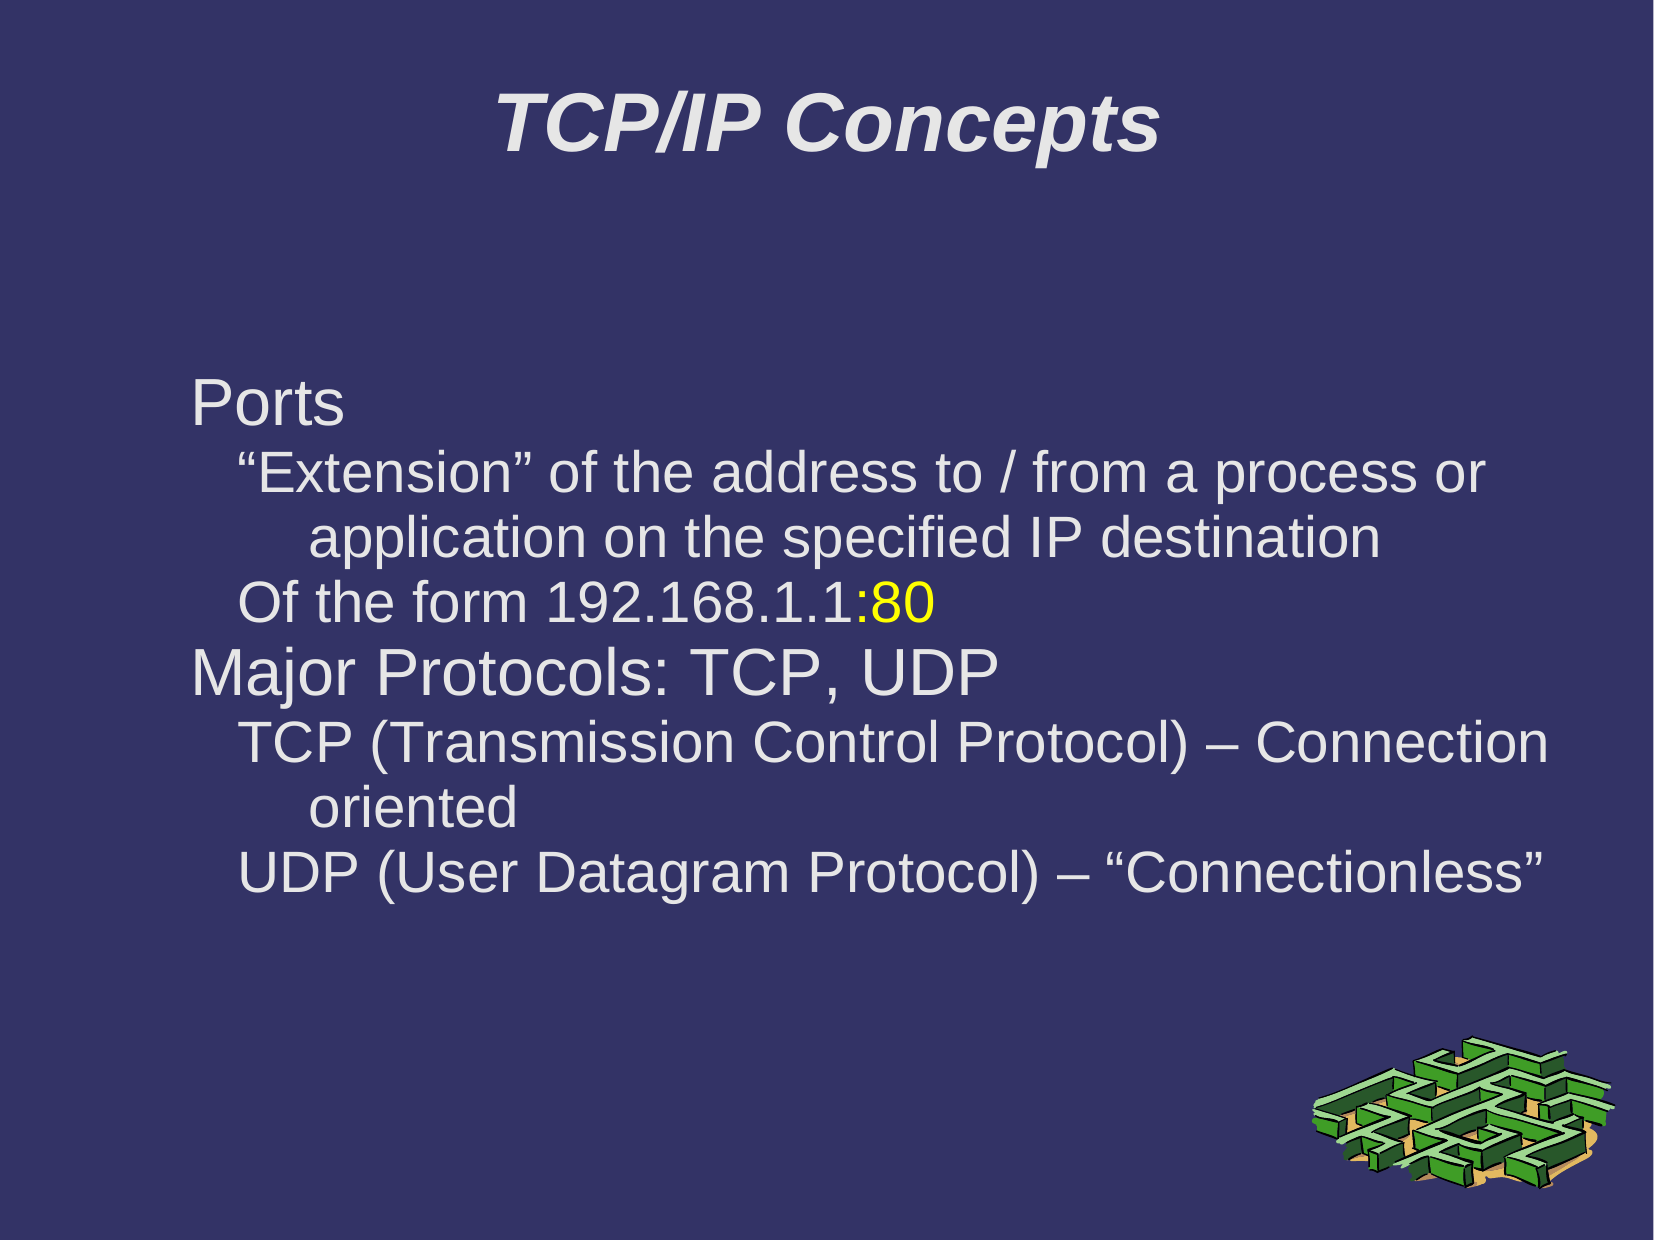

# TCP/IP Concepts
Ports
“Extension” of the address to / from a process or application on the specified IP destination
Of the form 192.168.1.1:80
Major Protocols: TCP, UDP
TCP (Transmission Control Protocol) – Connection oriented
UDP (User Datagram Protocol) – “Connectionless”